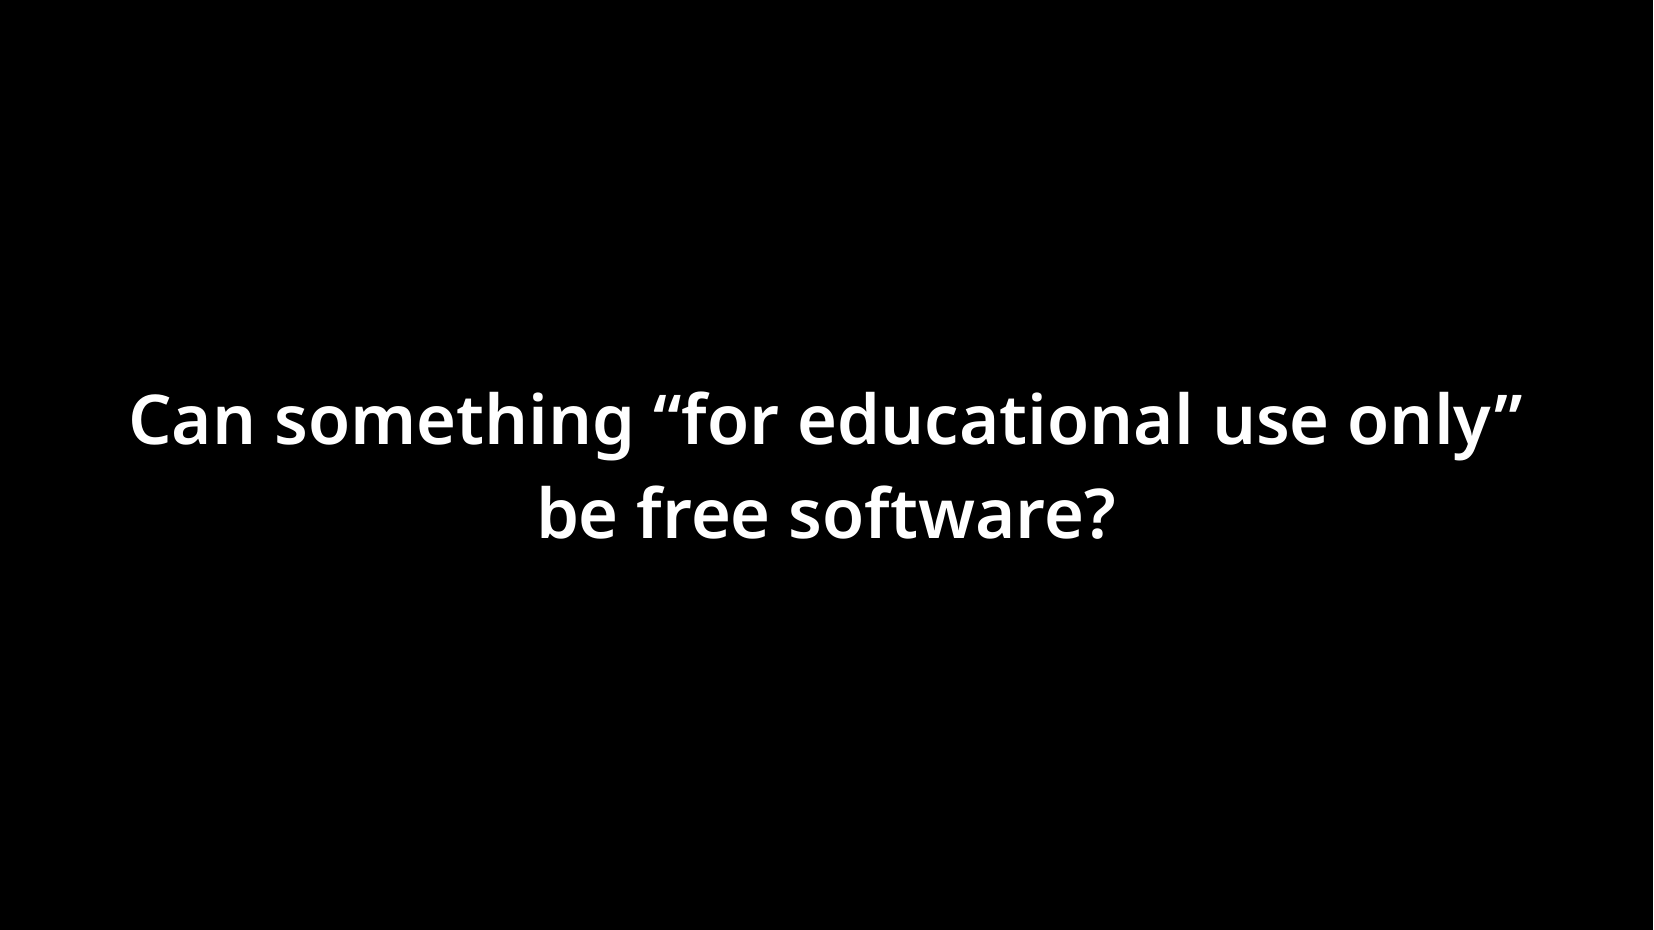

# Can something “for educational use only” be free software?